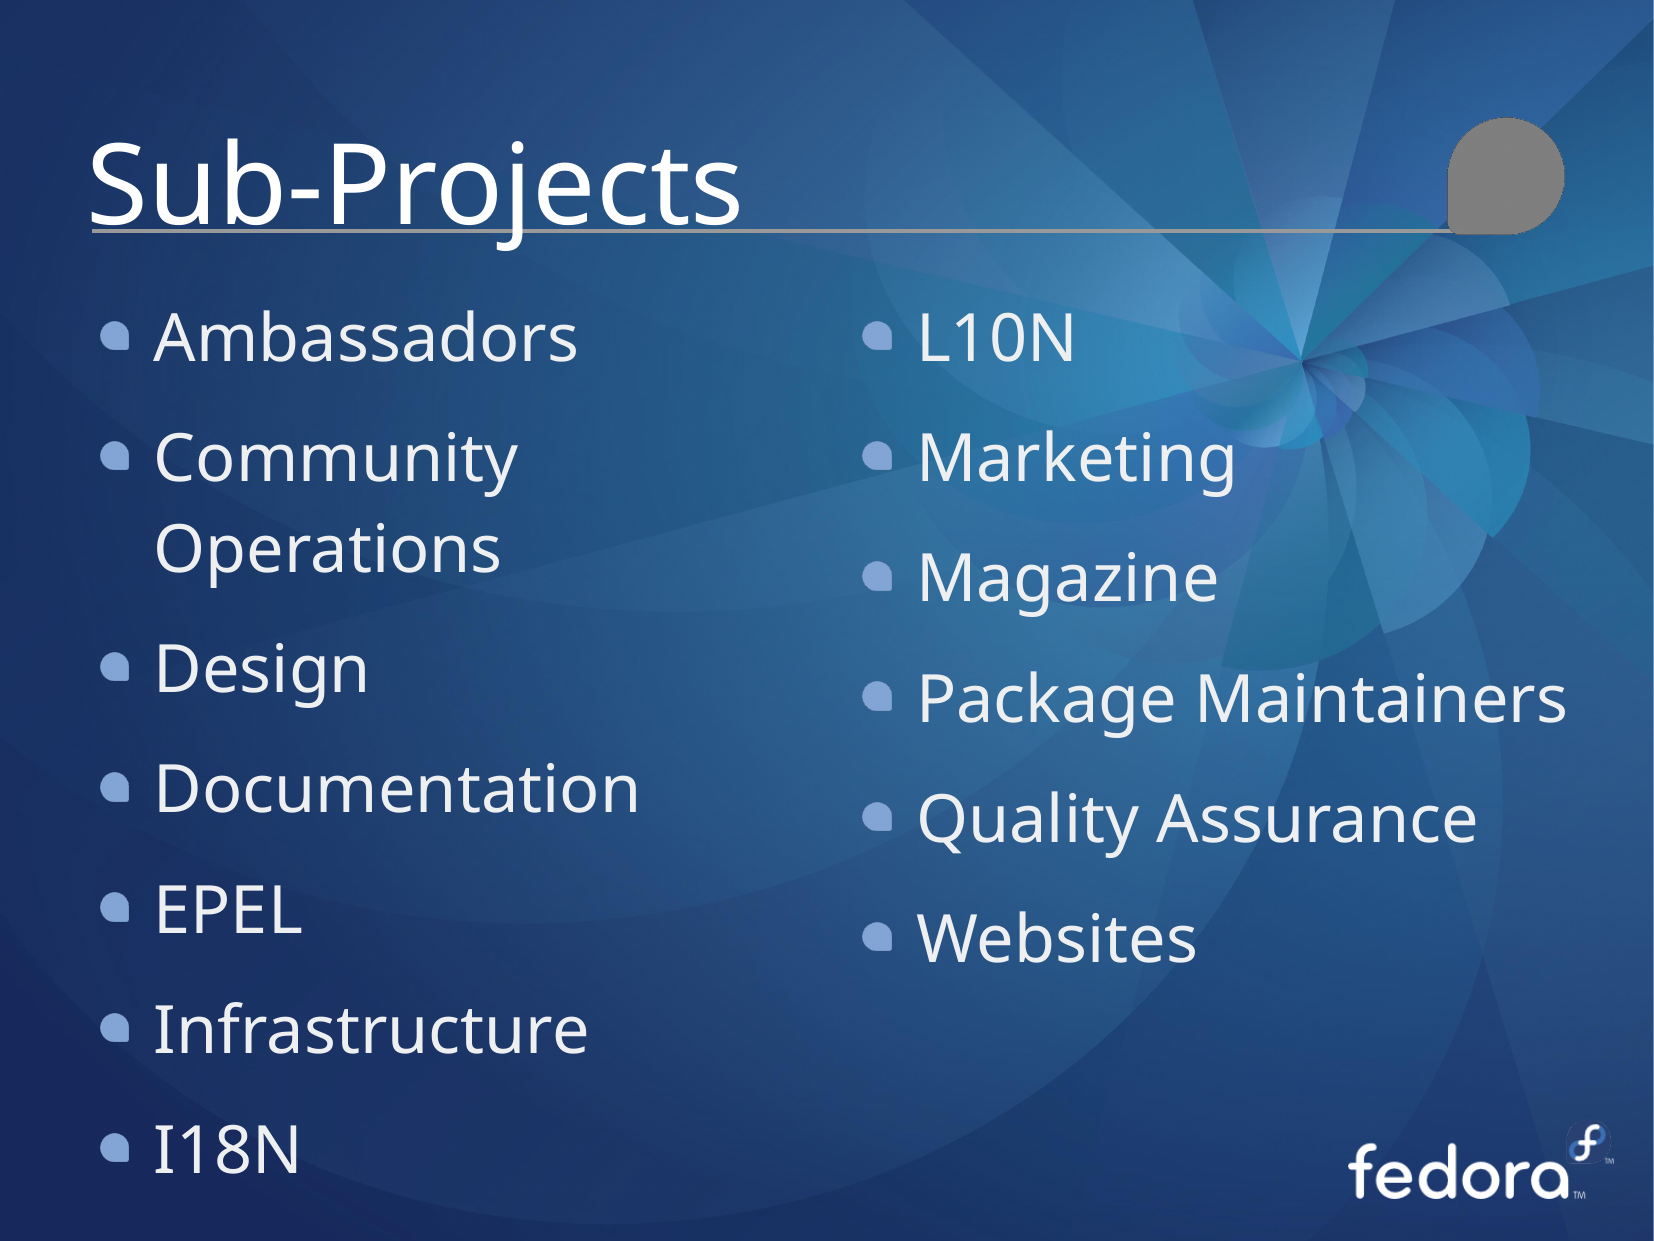

Sub-Projects
# Ambassadors
Community Operations
Design
Documentation
EPEL
Infrastructure
I18N
L10N
Marketing
Magazine
Package Maintainers
Quality Assurance
Websites